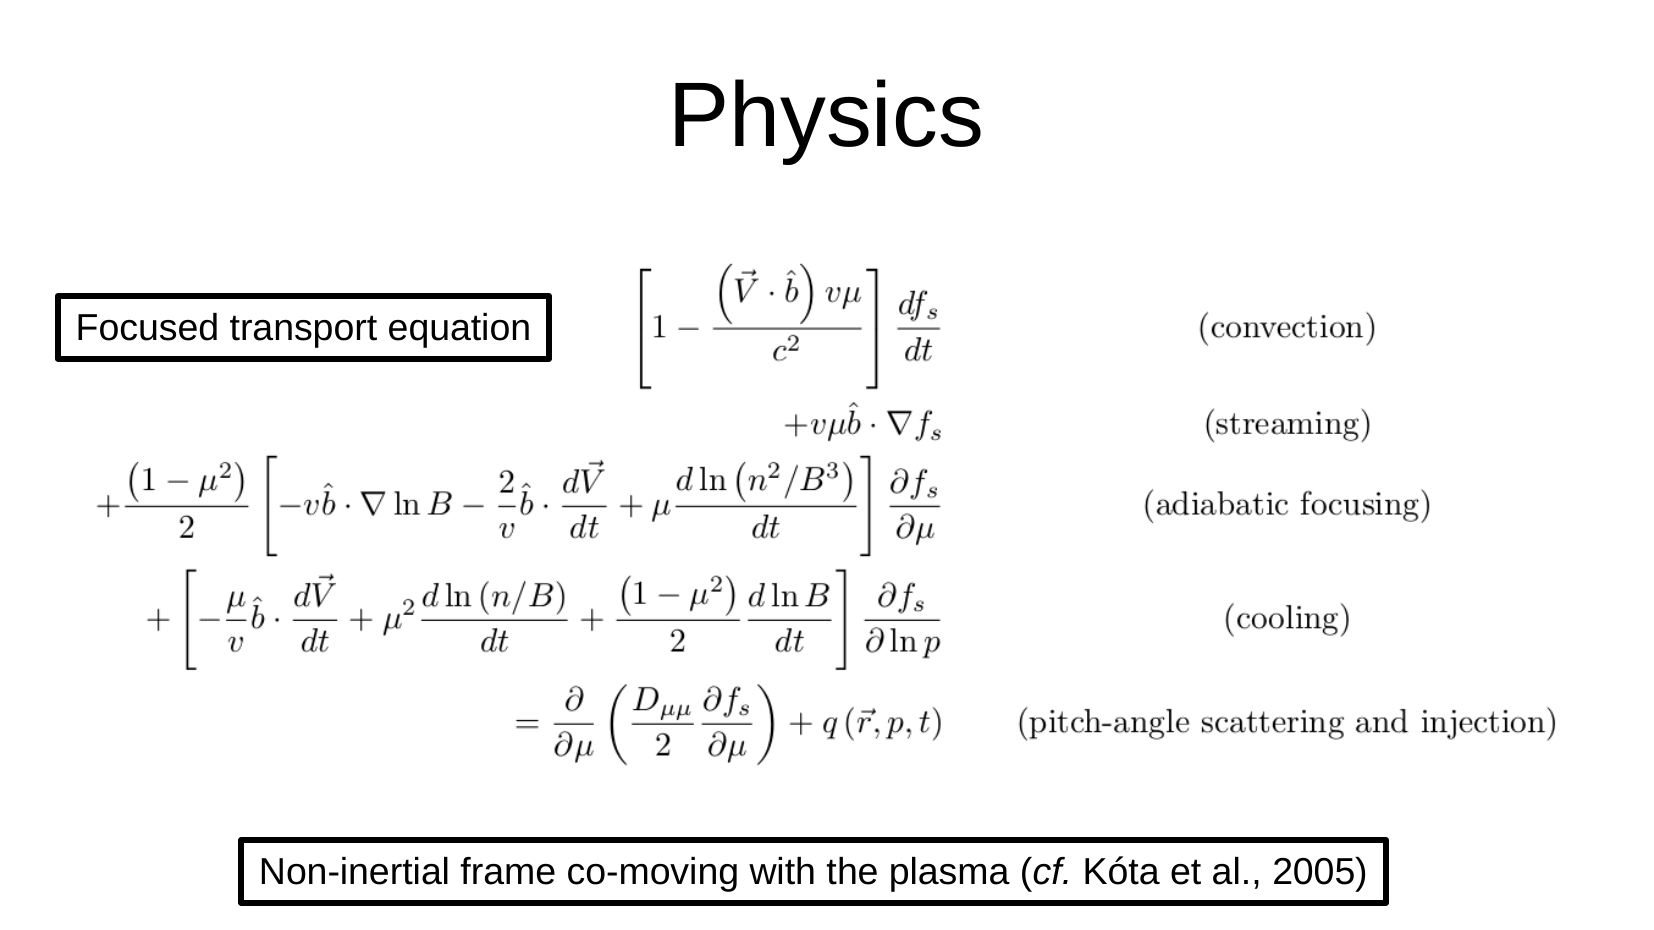

# Physics
Focused transport equation
Non-inertial frame co-moving with the plasma (cf. Kóta et al., 2005)